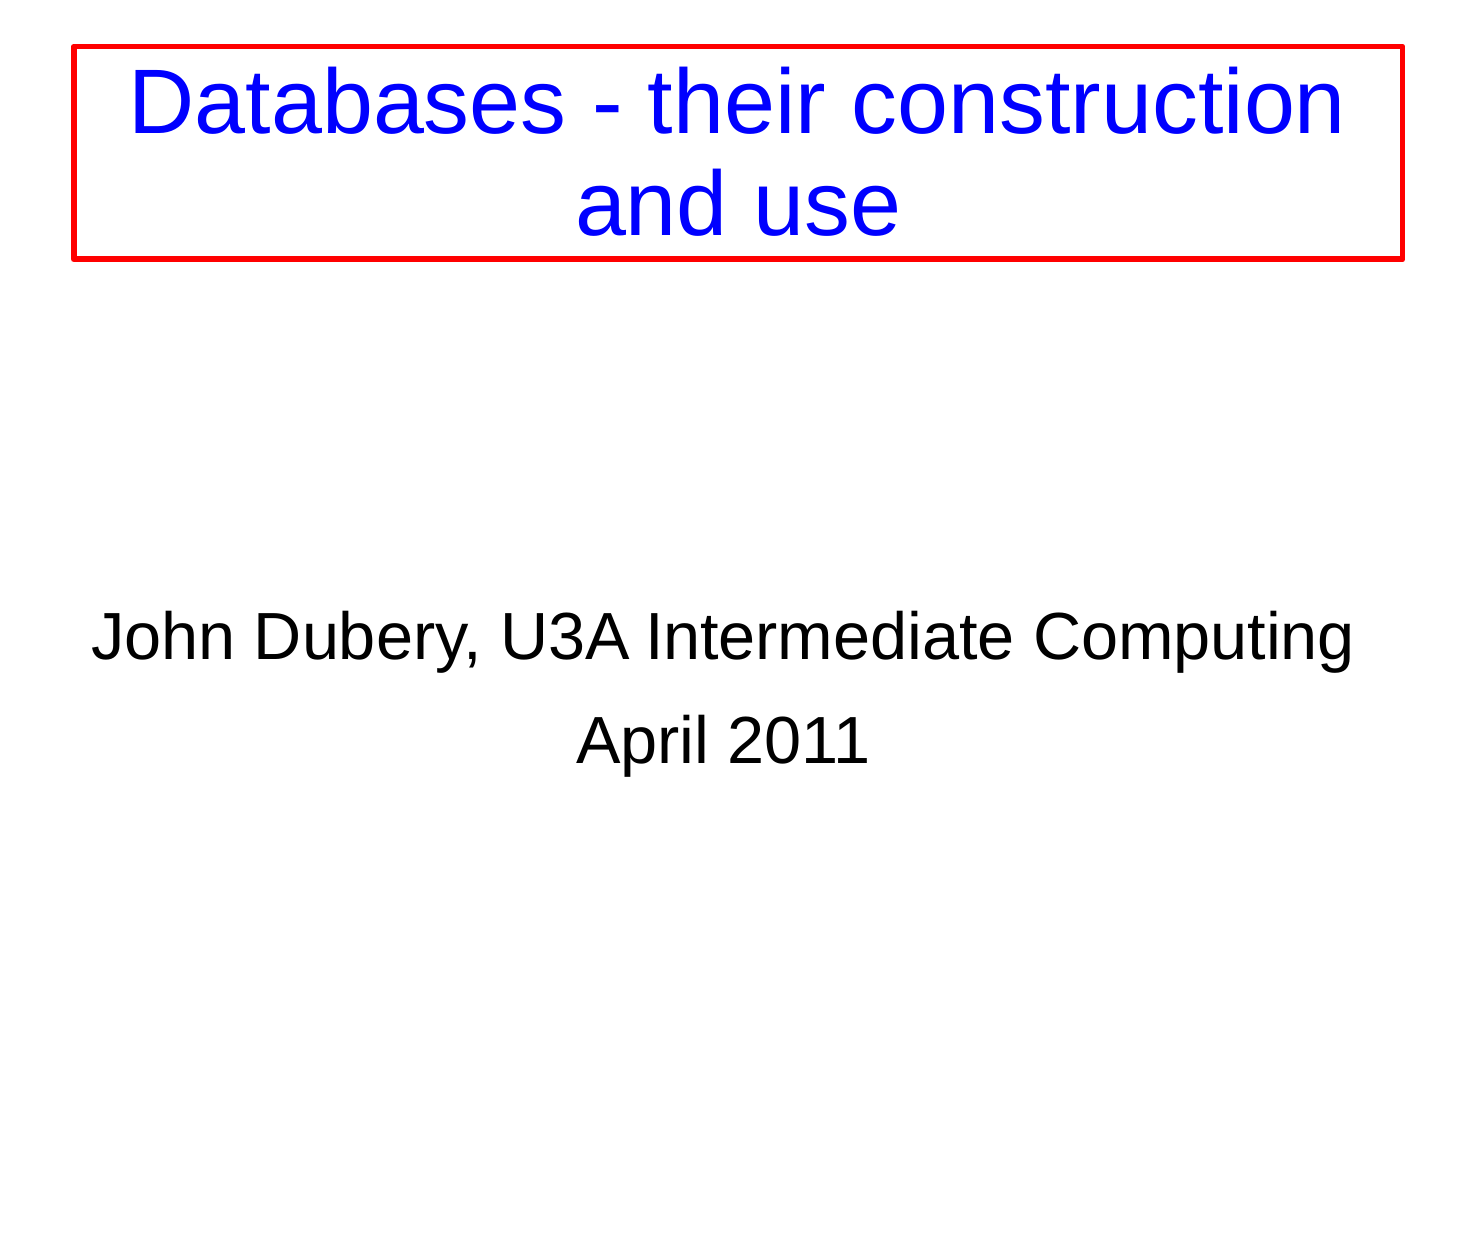

# Databases - their construction and use
John Dubery, U3A Intermediate Computing
April 2011